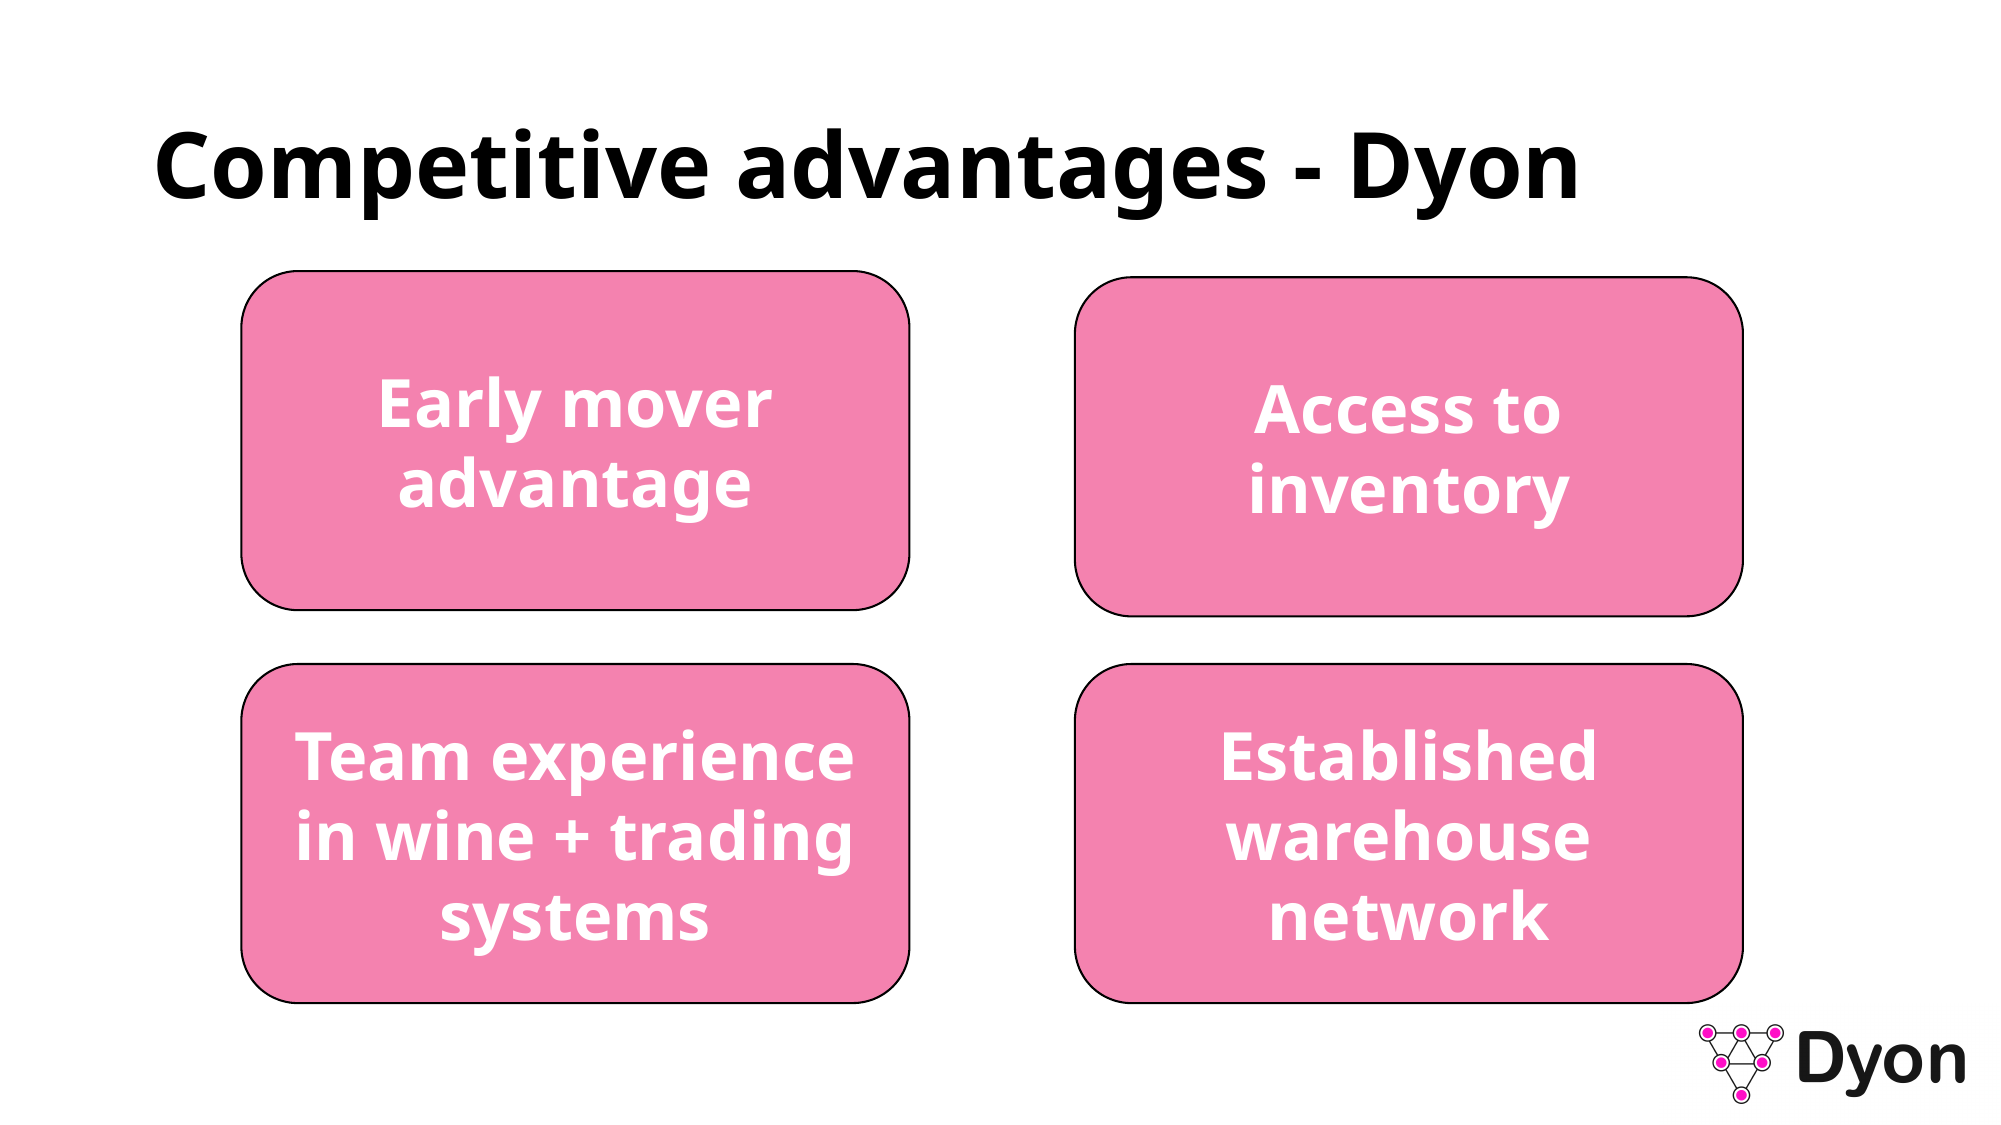

# Competitive advantages - Dyon
Early mover advantage
Access to inventory
Team experience in wine + trading systems
Established warehouse network